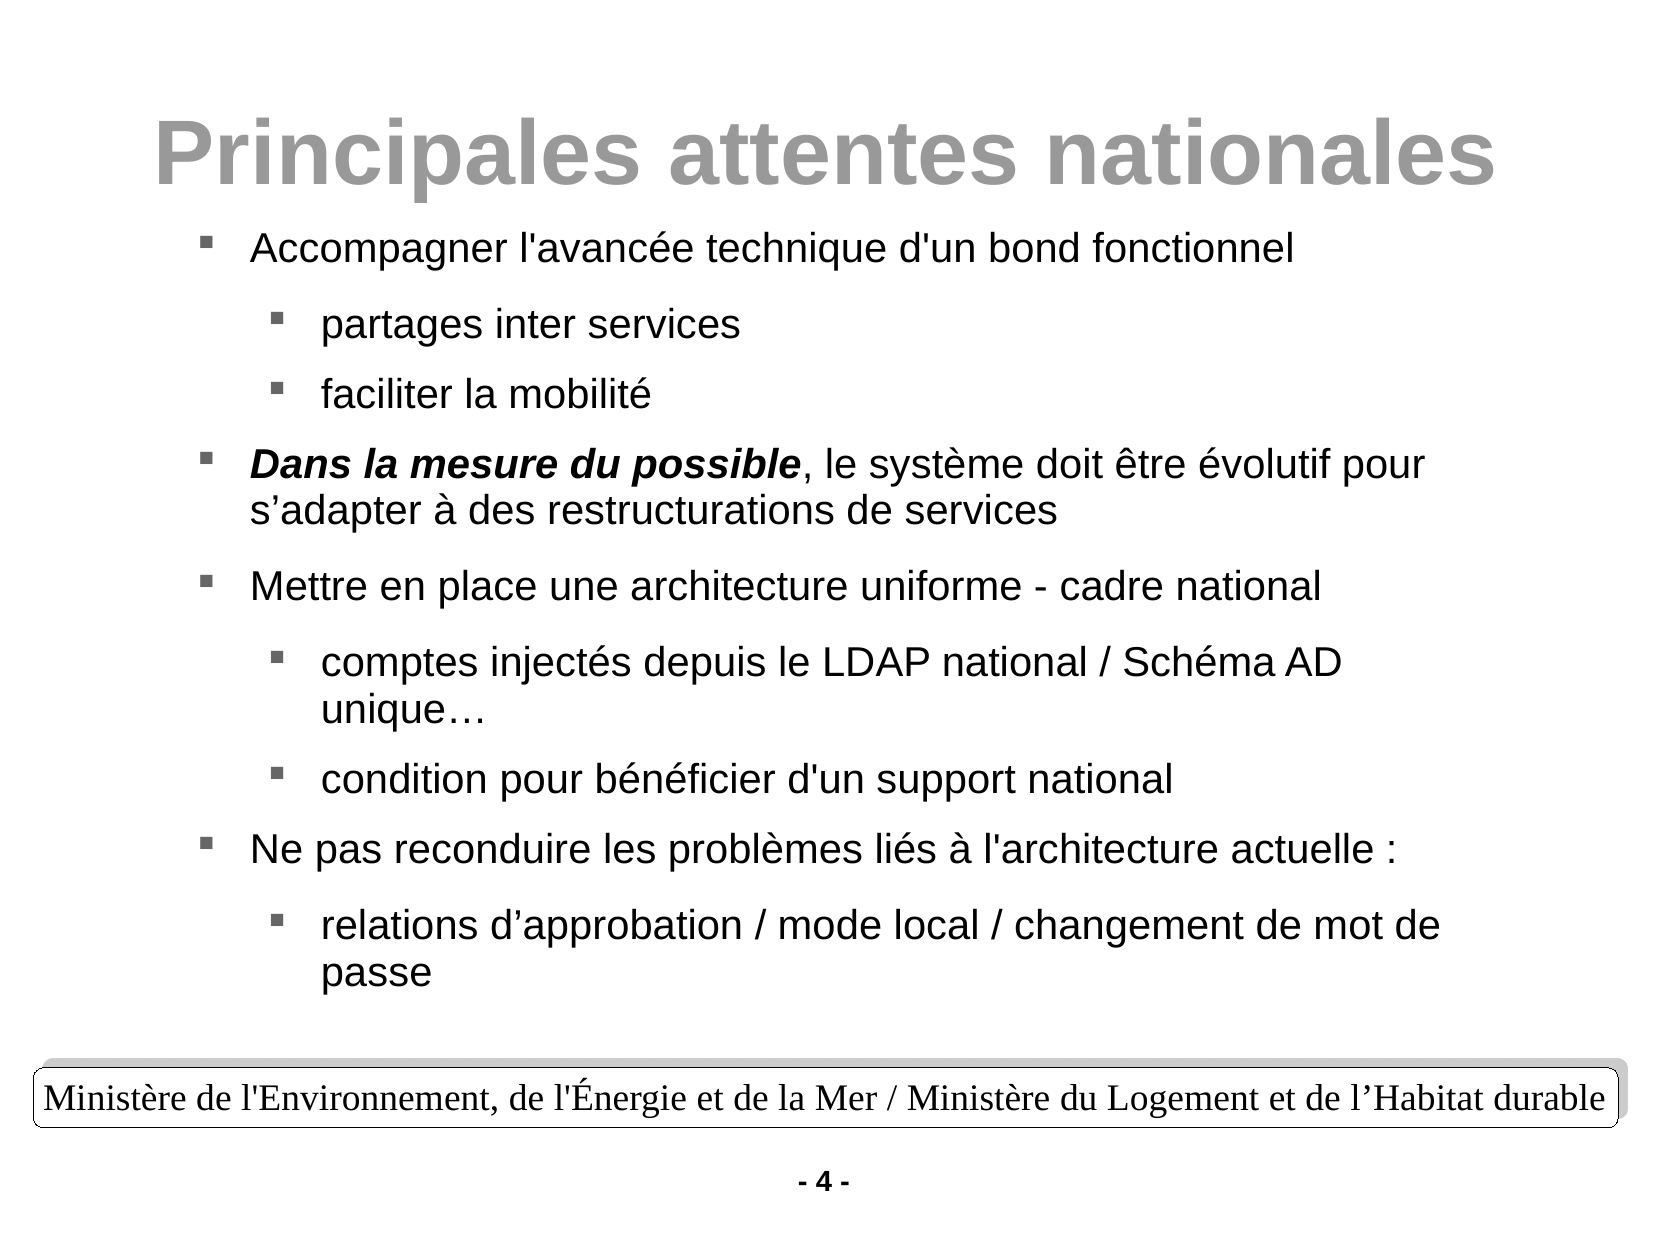

# Principales attentes nationales
Accompagner l'avancée technique d'un bond fonctionnel
partages inter services
faciliter la mobilité
Dans la mesure du possible, le système doit être évolutif pour s’adapter à des restructurations de services
Mettre en place une architecture uniforme - cadre national
comptes injectés depuis le LDAP national / Schéma AD unique…
condition pour bénéficier d'un support national
Ne pas reconduire les problèmes liés à l'architecture actuelle :
relations d’approbation / mode local / changement de mot de passe